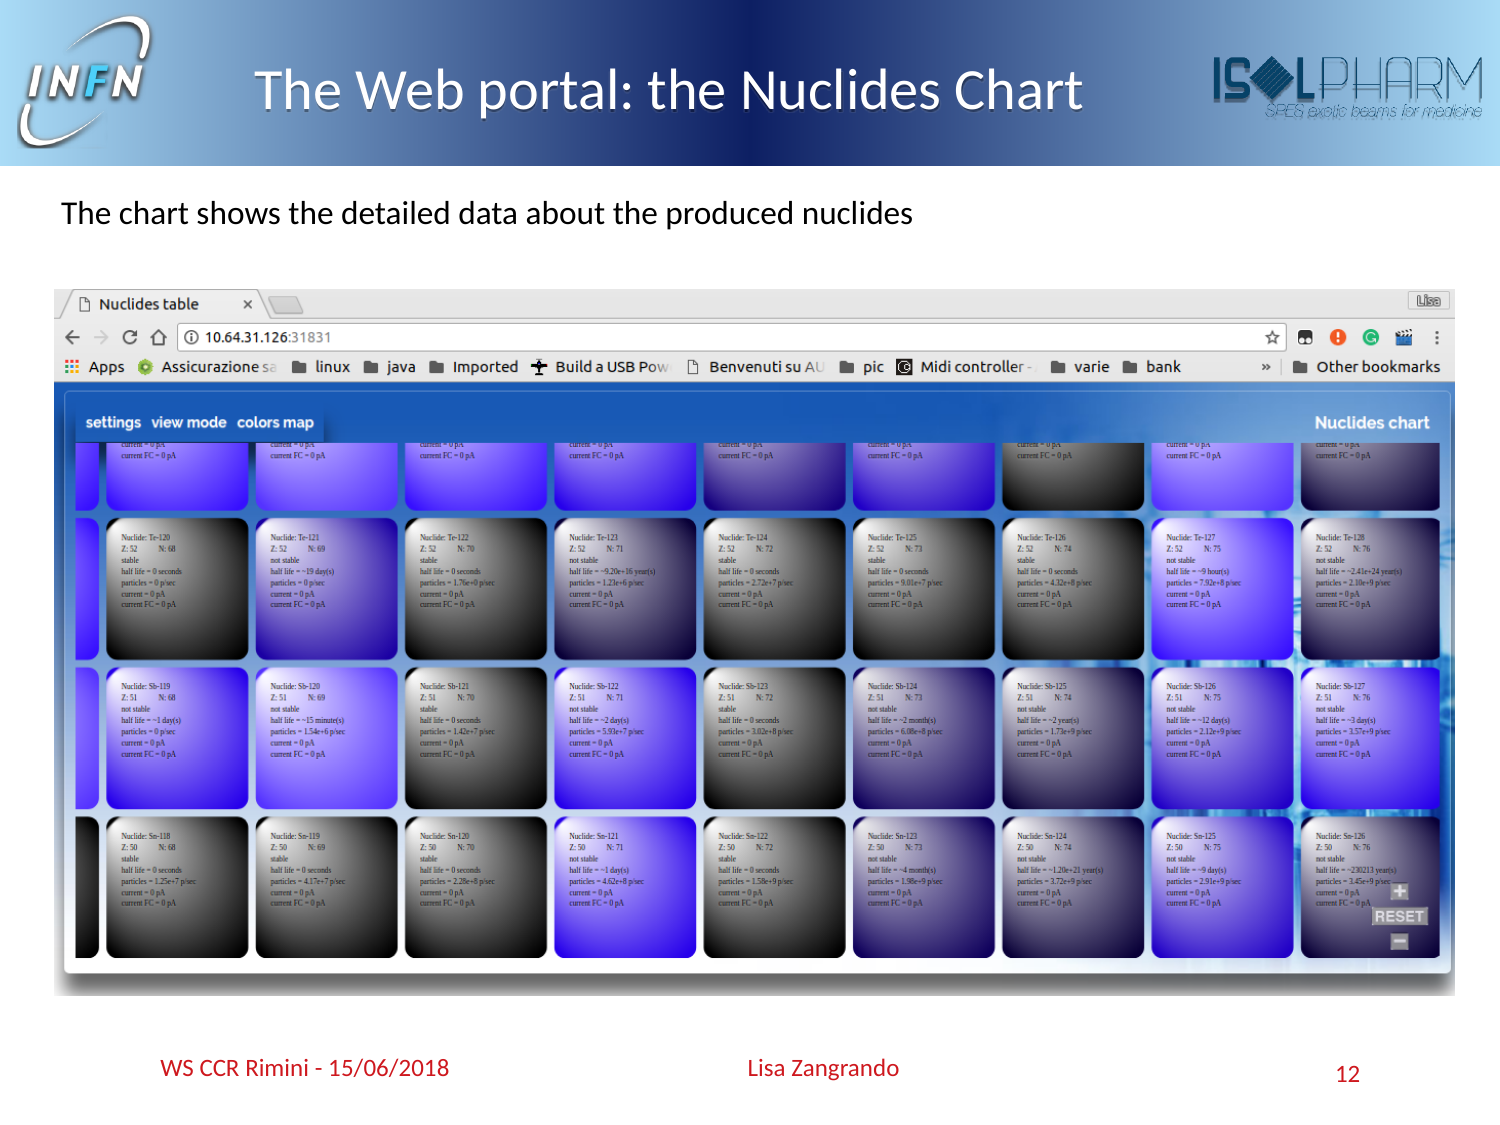

# The Web portal: the Nuclides Chart
The chart shows the detailed data about the produced nuclides
12